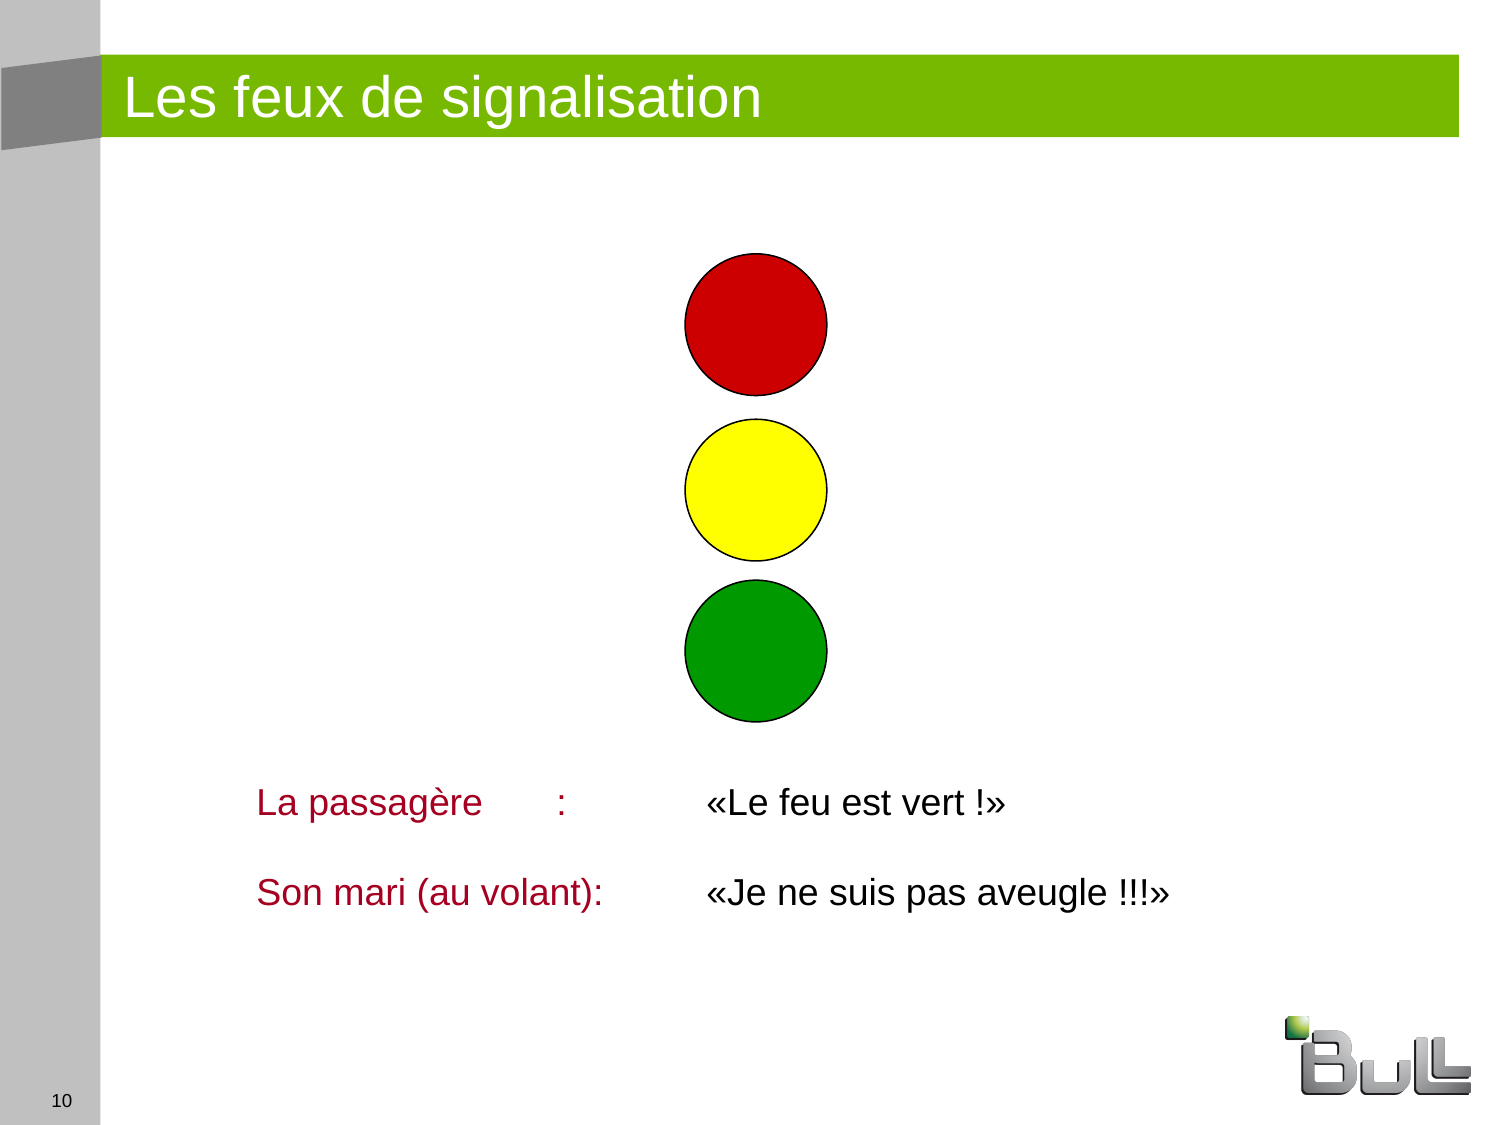

# Les feux de signalisation
La passagère	:	«Le feu est vert !»
Son mari (au volant): 	«Je ne suis pas aveugle !!!»